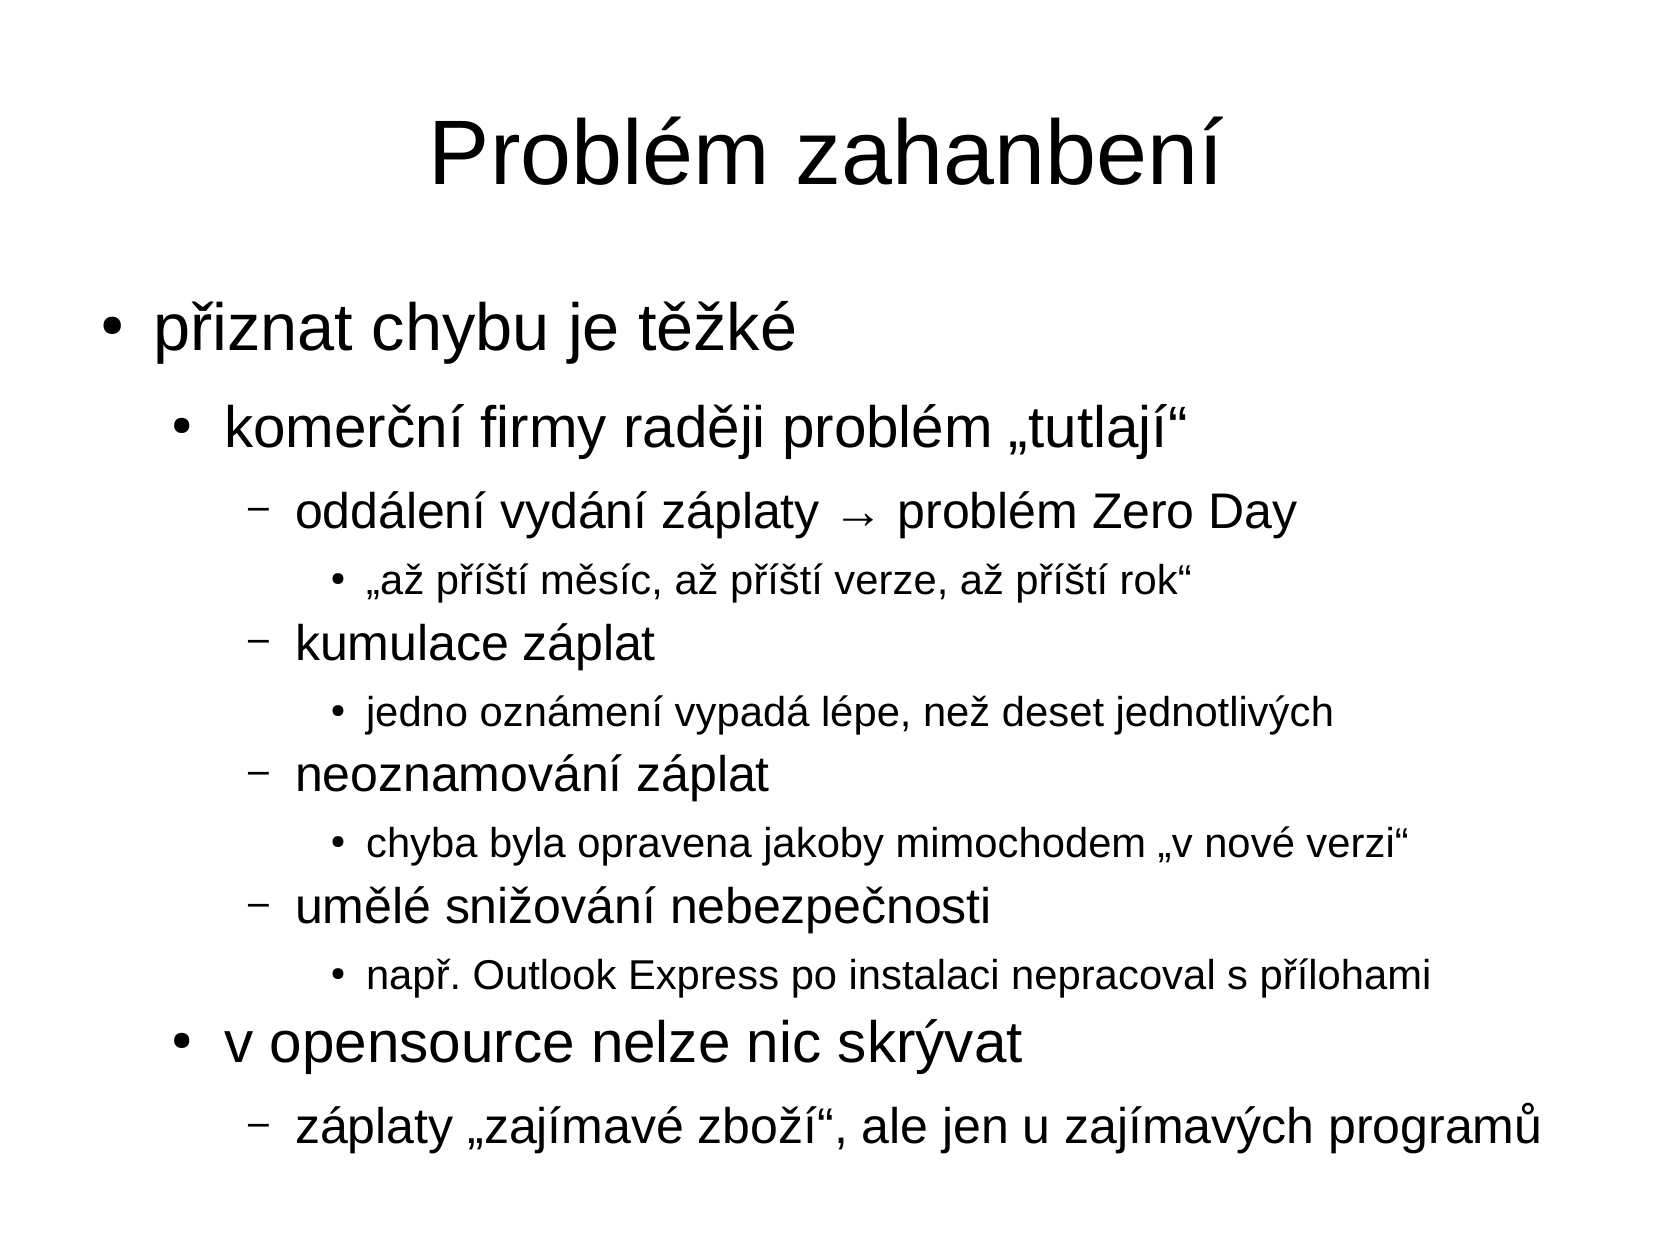

# Problém zahanbení
přiznat chybu je těžké
komerční firmy raději problém „tutlají“
oddálení vydání záplaty → problém Zero Day
„až příští měsíc, až příští verze, až příští rok“
kumulace záplat
jedno oznámení vypadá lépe, než deset jednotlivých
neoznamování záplat
chyba byla opravena jakoby mimochodem „v nové verzi“
umělé snižování nebezpečnosti
např. Outlook Express po instalaci nepracoval s přílohami
v opensource nelze nic skrývat
záplaty „zajímavé zboží“, ale jen u zajímavých programů